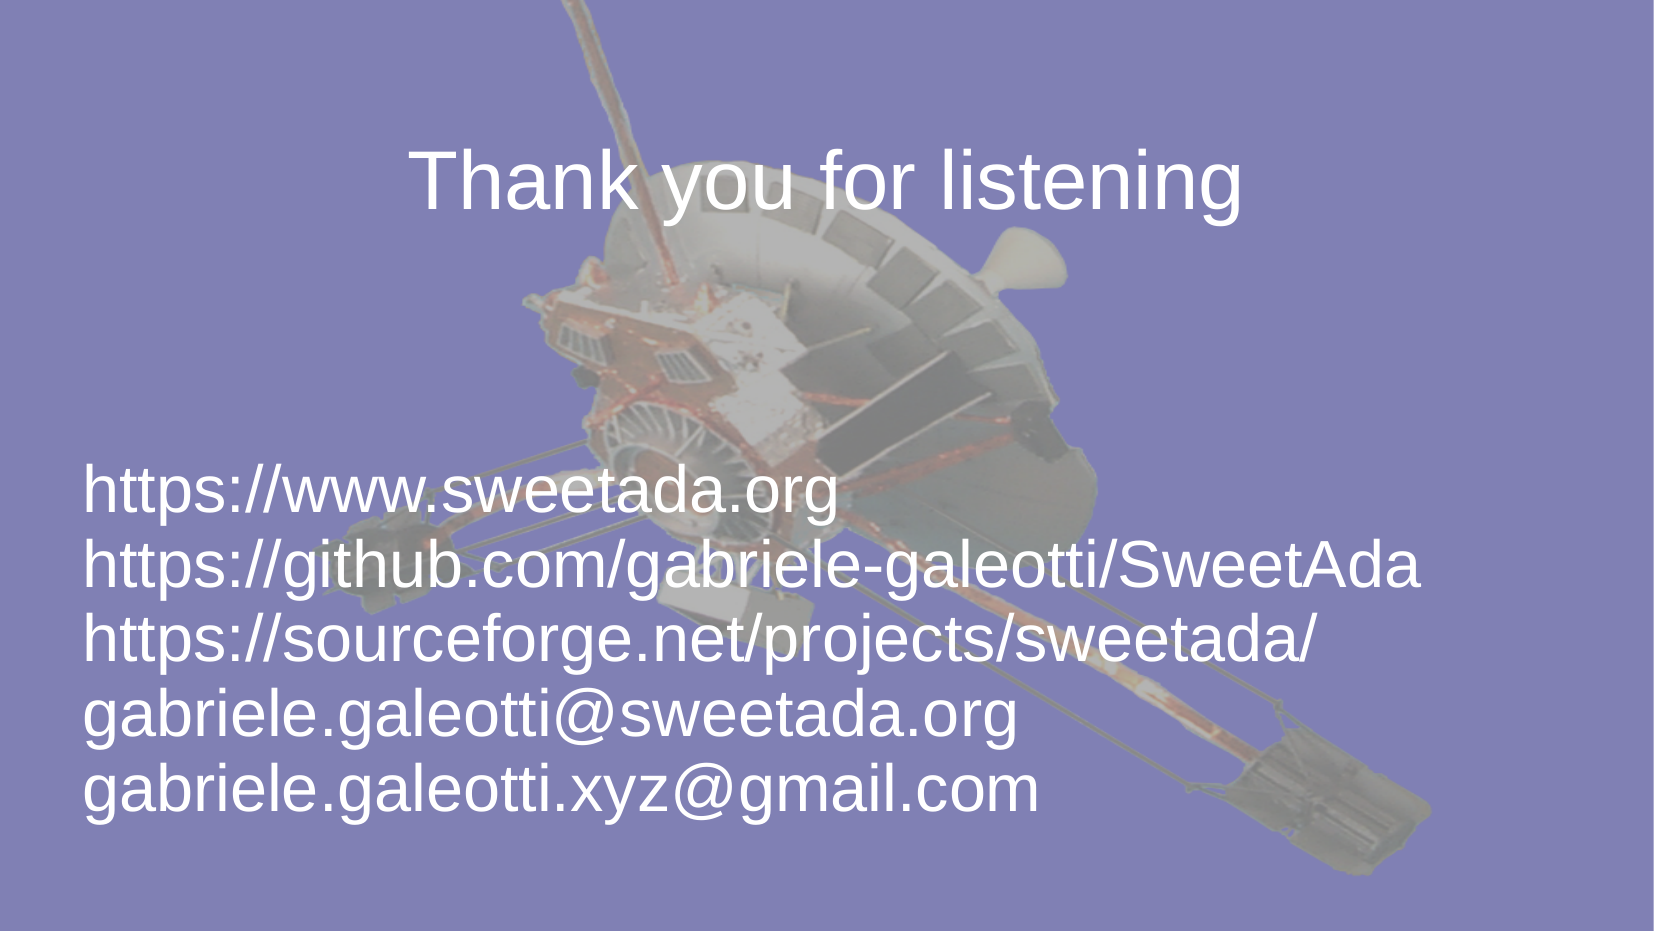

# Thank you for listening
https://www.sweetada.org
https://github.com/gabriele-galeotti/SweetAda
https://sourceforge.net/projects/sweetada/
gabriele.galeotti@sweetada.org
gabriele.galeotti.xyz@gmail.com